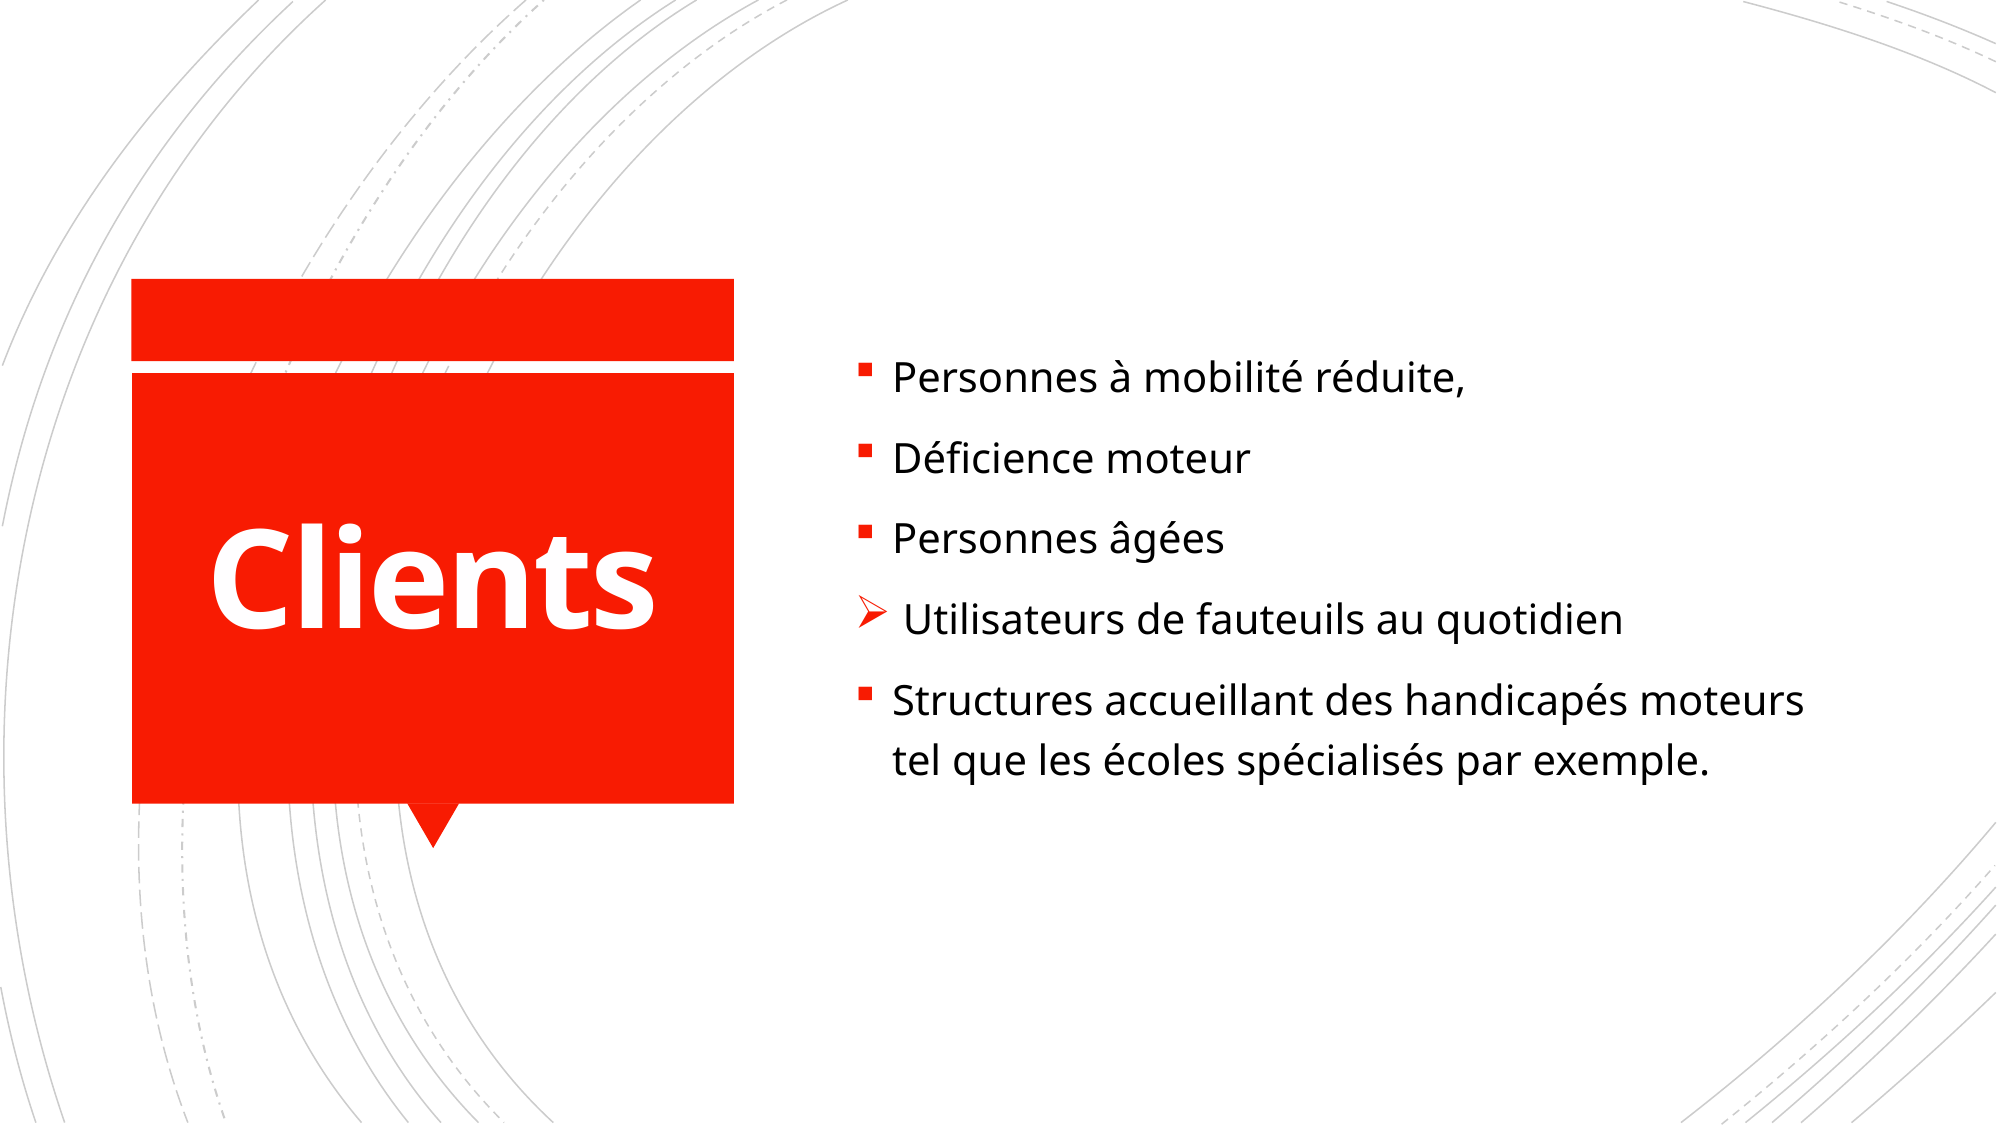

Personnes à mobilité réduite,
Déficience moteur
Personnes âgées
 Utilisateurs de fauteuils au quotidien
Structures accueillant des handicapés moteurs tel que les écoles spécialisés par exemple.
# Clients